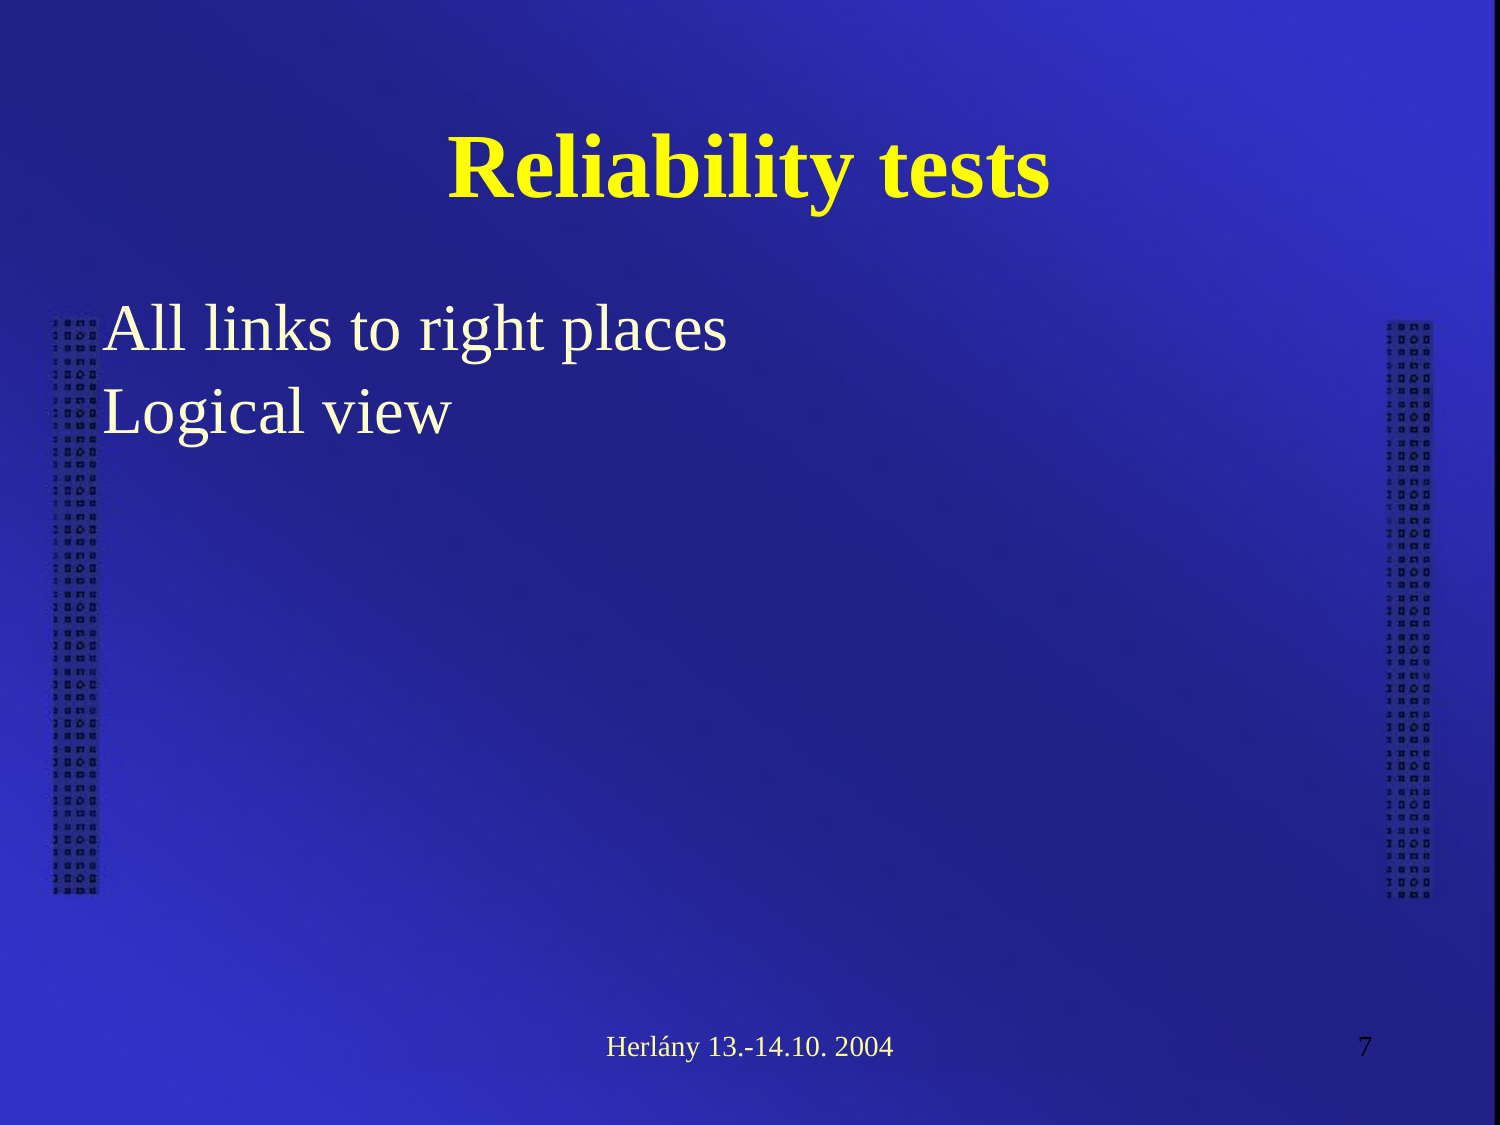

# Reliability tests
All links to right places
Logical view
Herlány 13.-14.10. 2004